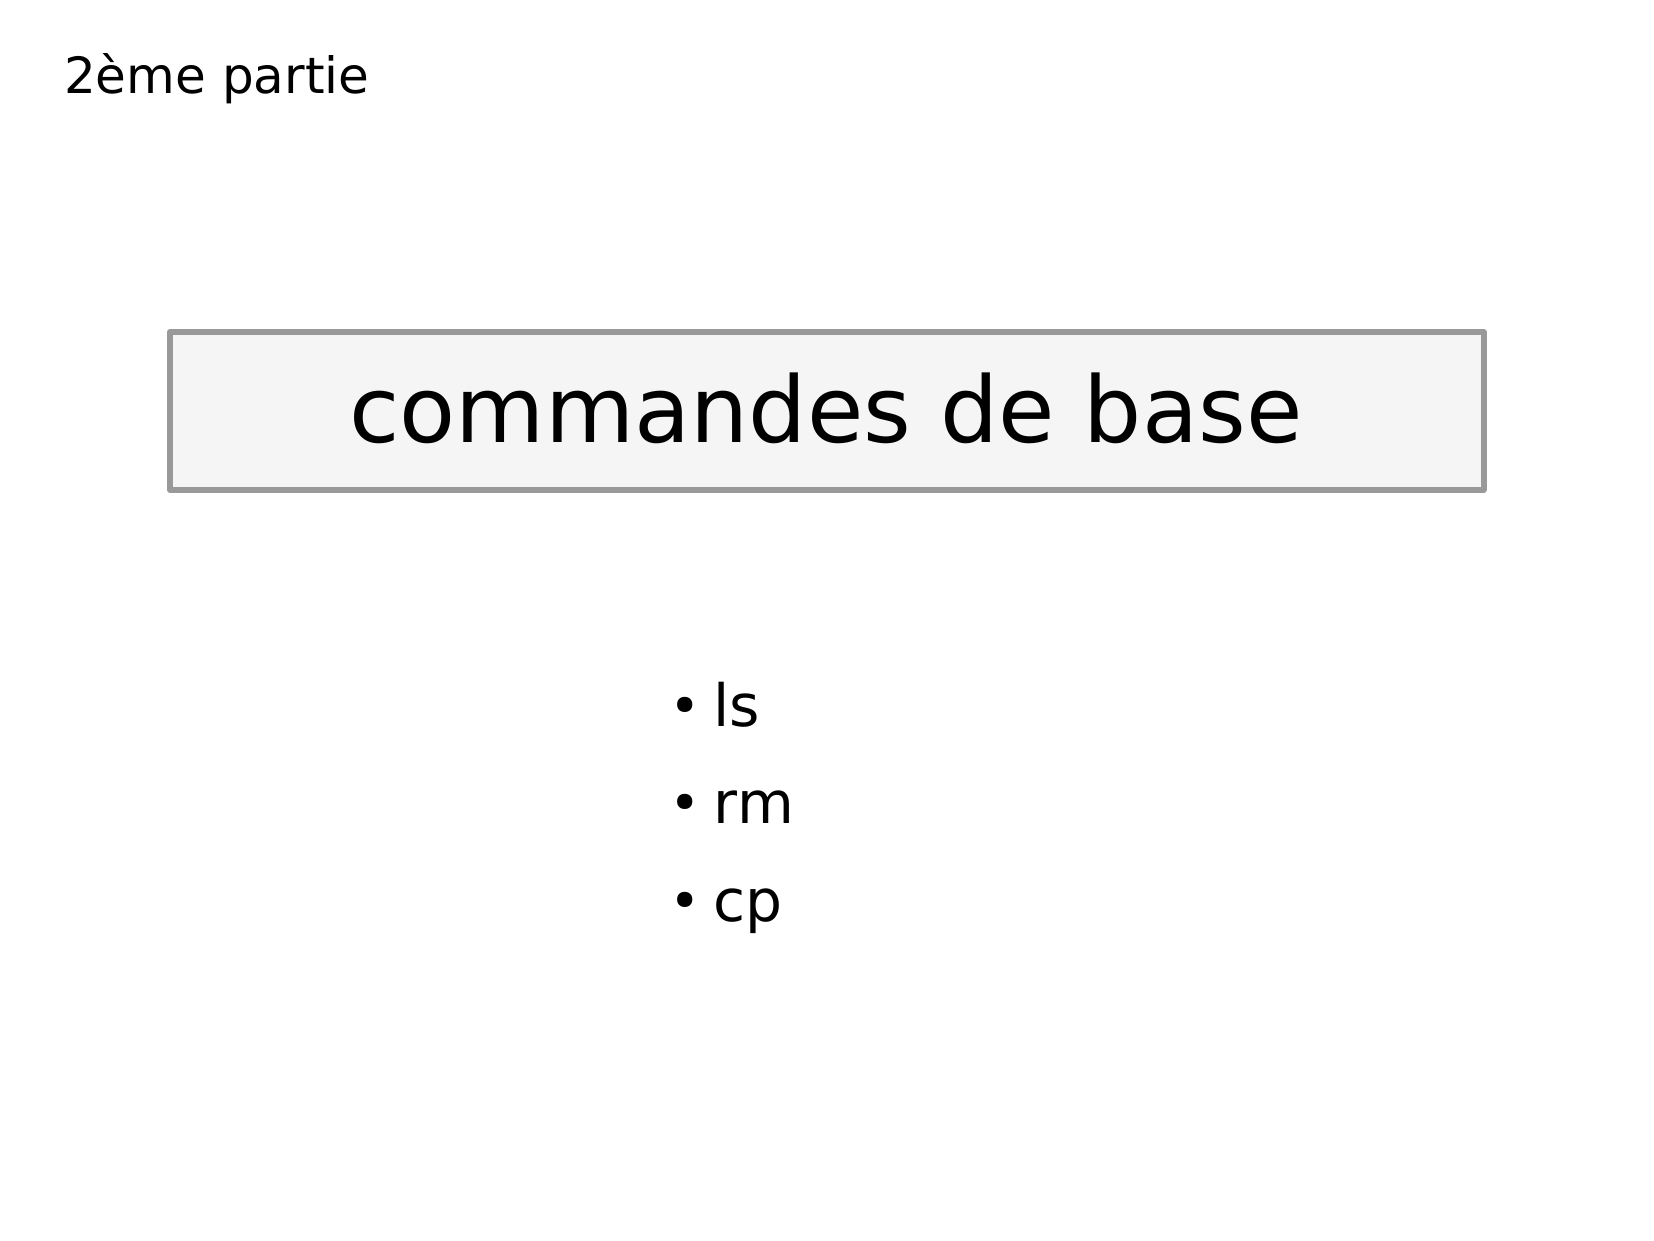

2ème partie
# commandes de base
 ls
 rm
 cp